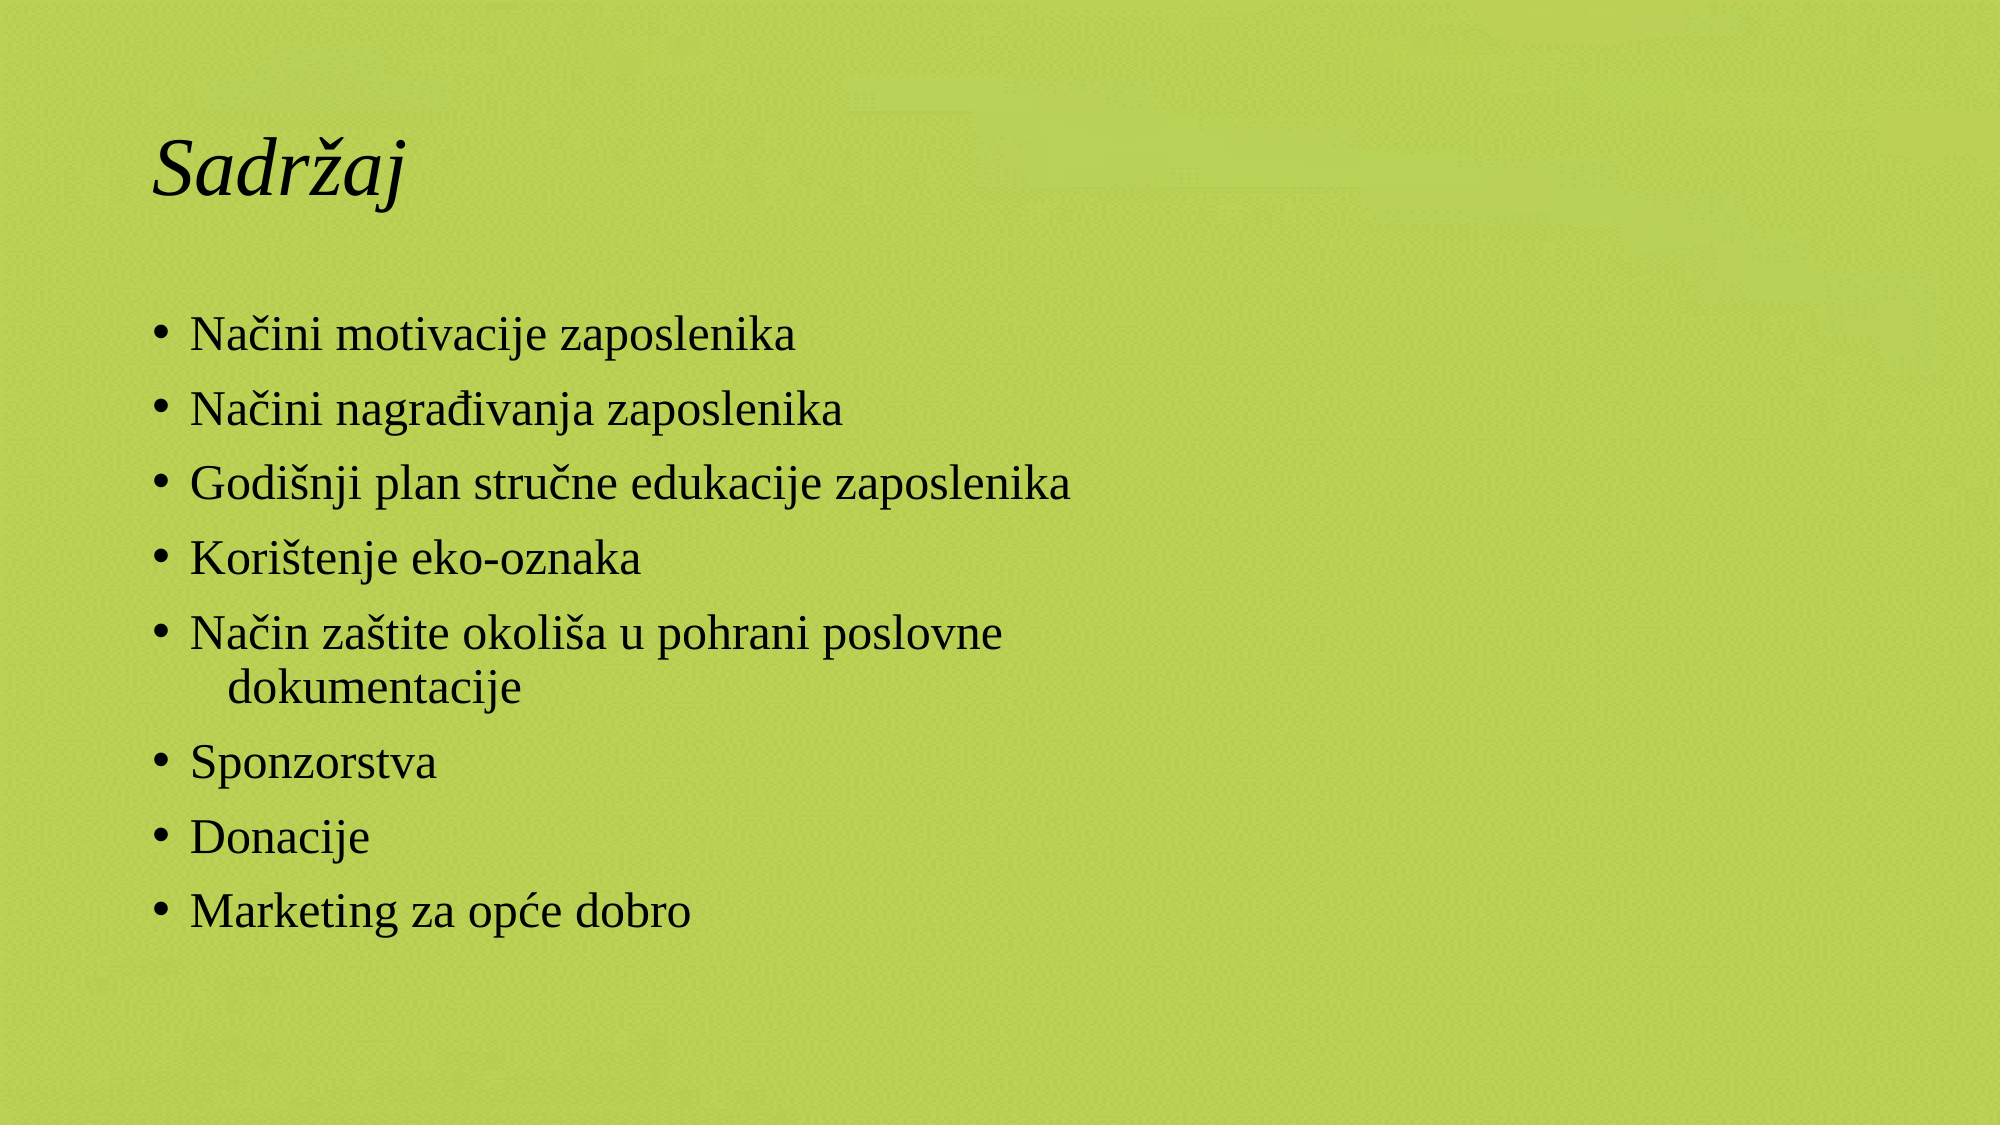

# Sadržaj
Načini motivacije zaposlenika
Načini nagrađivanja zaposlenika
Godišnji plan stručne edukacije zaposlenika
Korištenje eko-oznaka
Način zaštite okoliša u pohrani poslovne dokumentacije
Sponzorstva
Donacije
Marketing za opće dobro